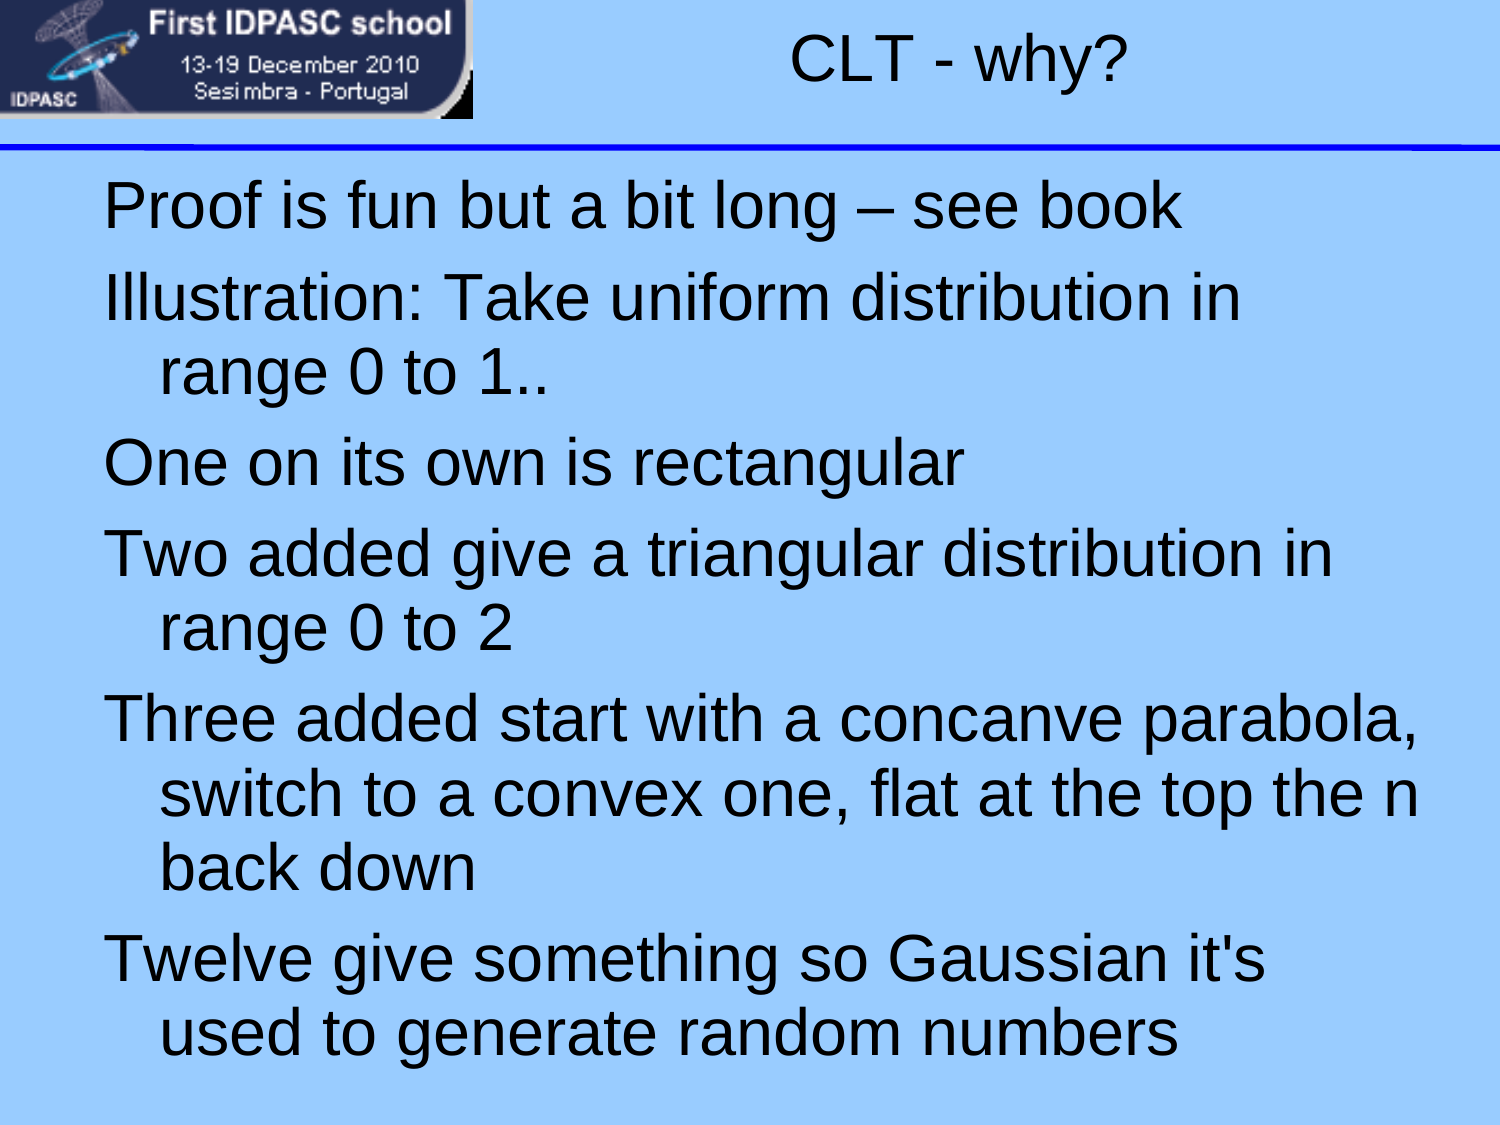

# CLT - why?
Proof is fun but a bit long – see book
Illustration: Take uniform distribution in range 0 to 1..
One on its own is rectangular
Two added give a triangular distribution in range 0 to 2
Three added start with a concanve parabola, switch to a convex one, flat at the top the n back down
Twelve give something so Gaussian it's used to generate random numbers